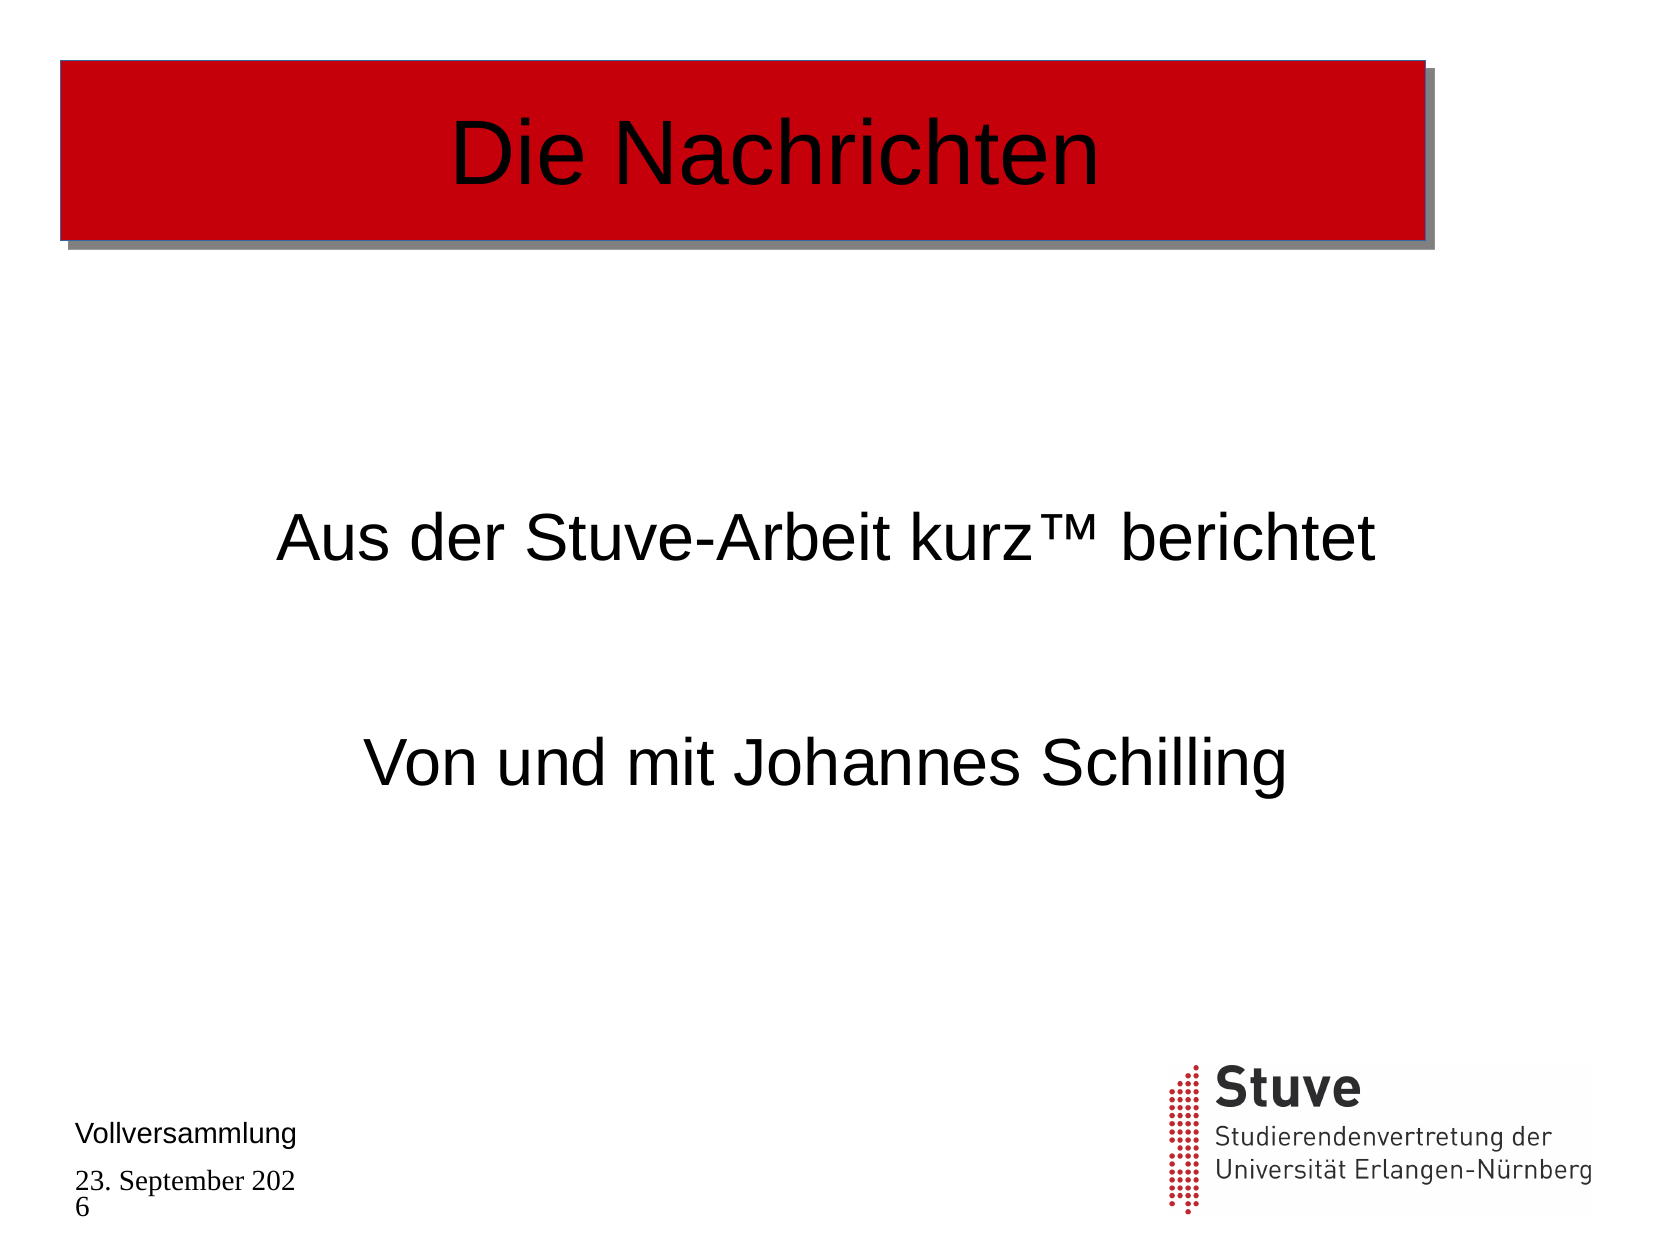

# Die Nachrichten
Aus der Stuve-Arbeit kurz™ berichtet
Von und mit Johannes Schilling